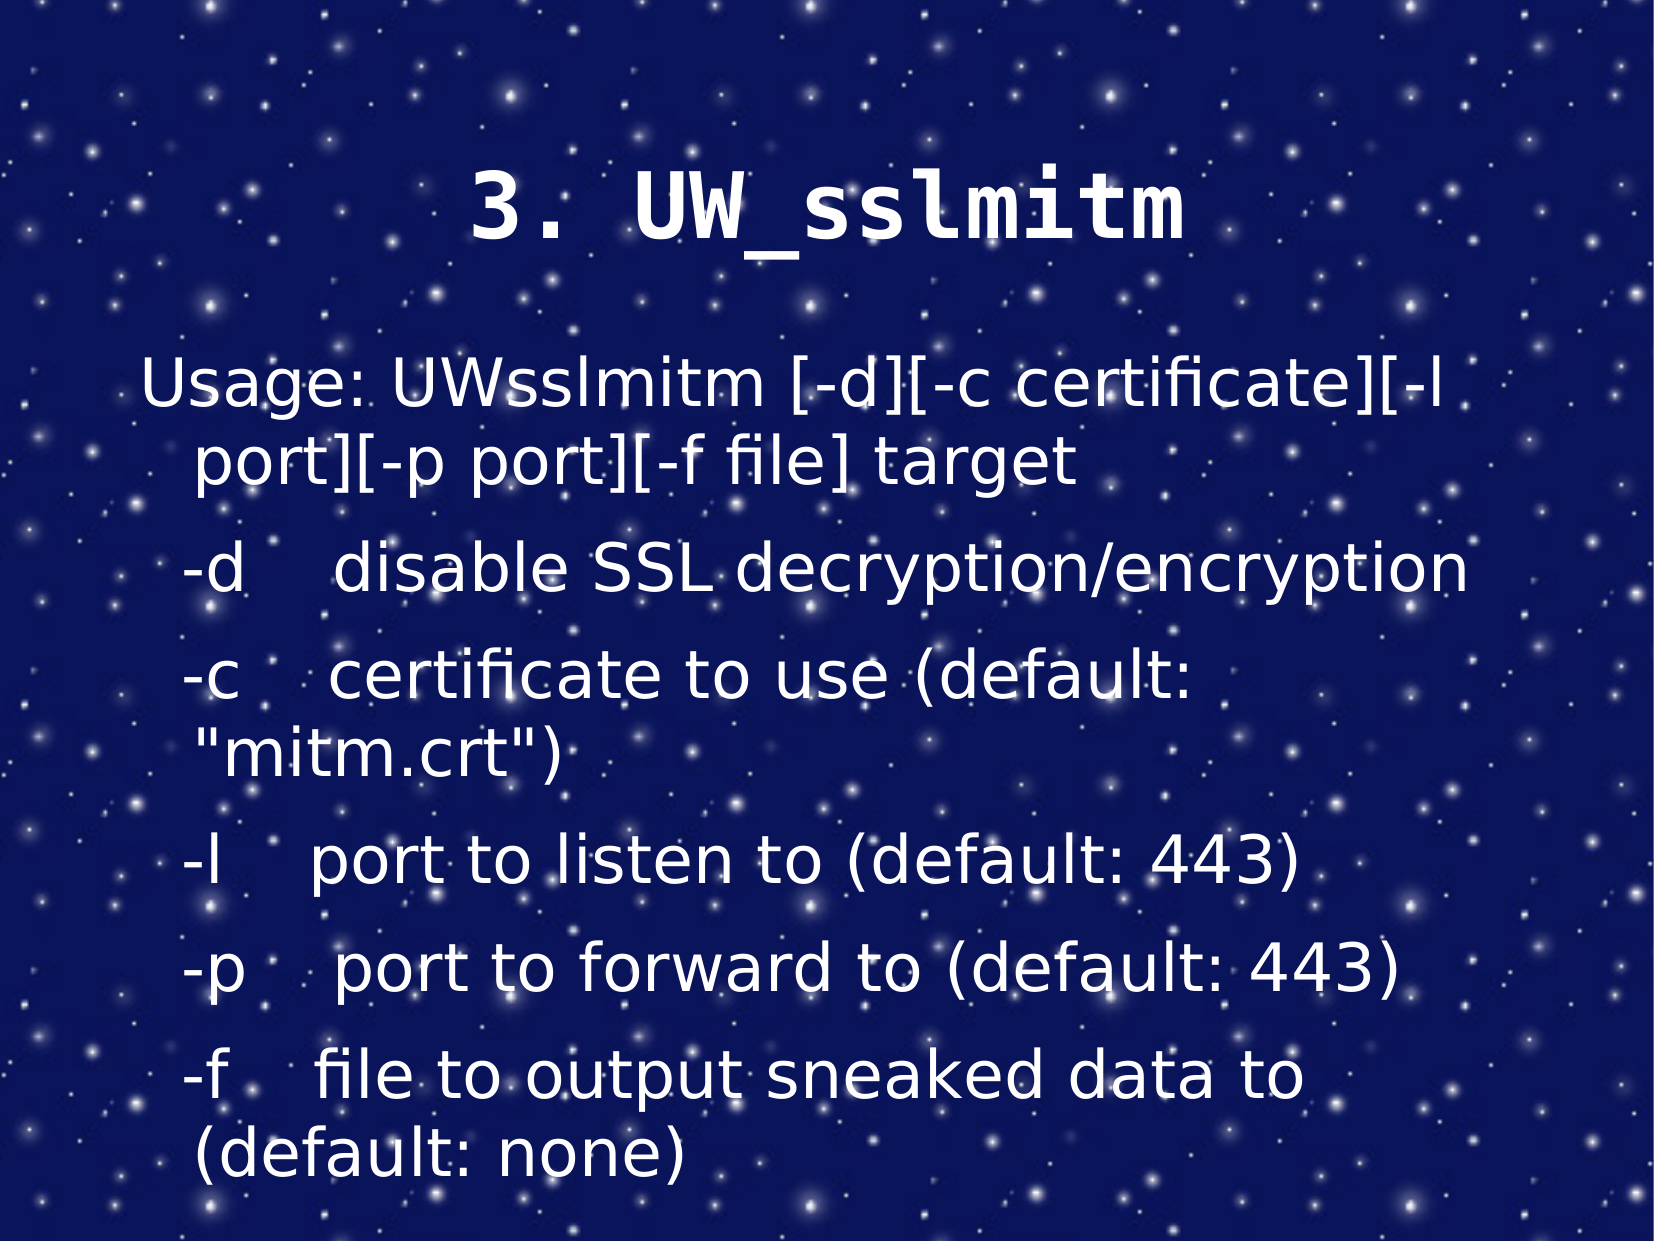

# 3. UW_sslmitm
Usage: UWsslmitm [-d][-c certificate][-l port][-p port][-f file] target
 -d disable SSL decryption/encryption
 -c certificate to use (default: "mitm.crt")
 -l port to listen to (default: 443)
 -p port to forward to (default: 443)
 -f file to output sneaked data to (default: none)